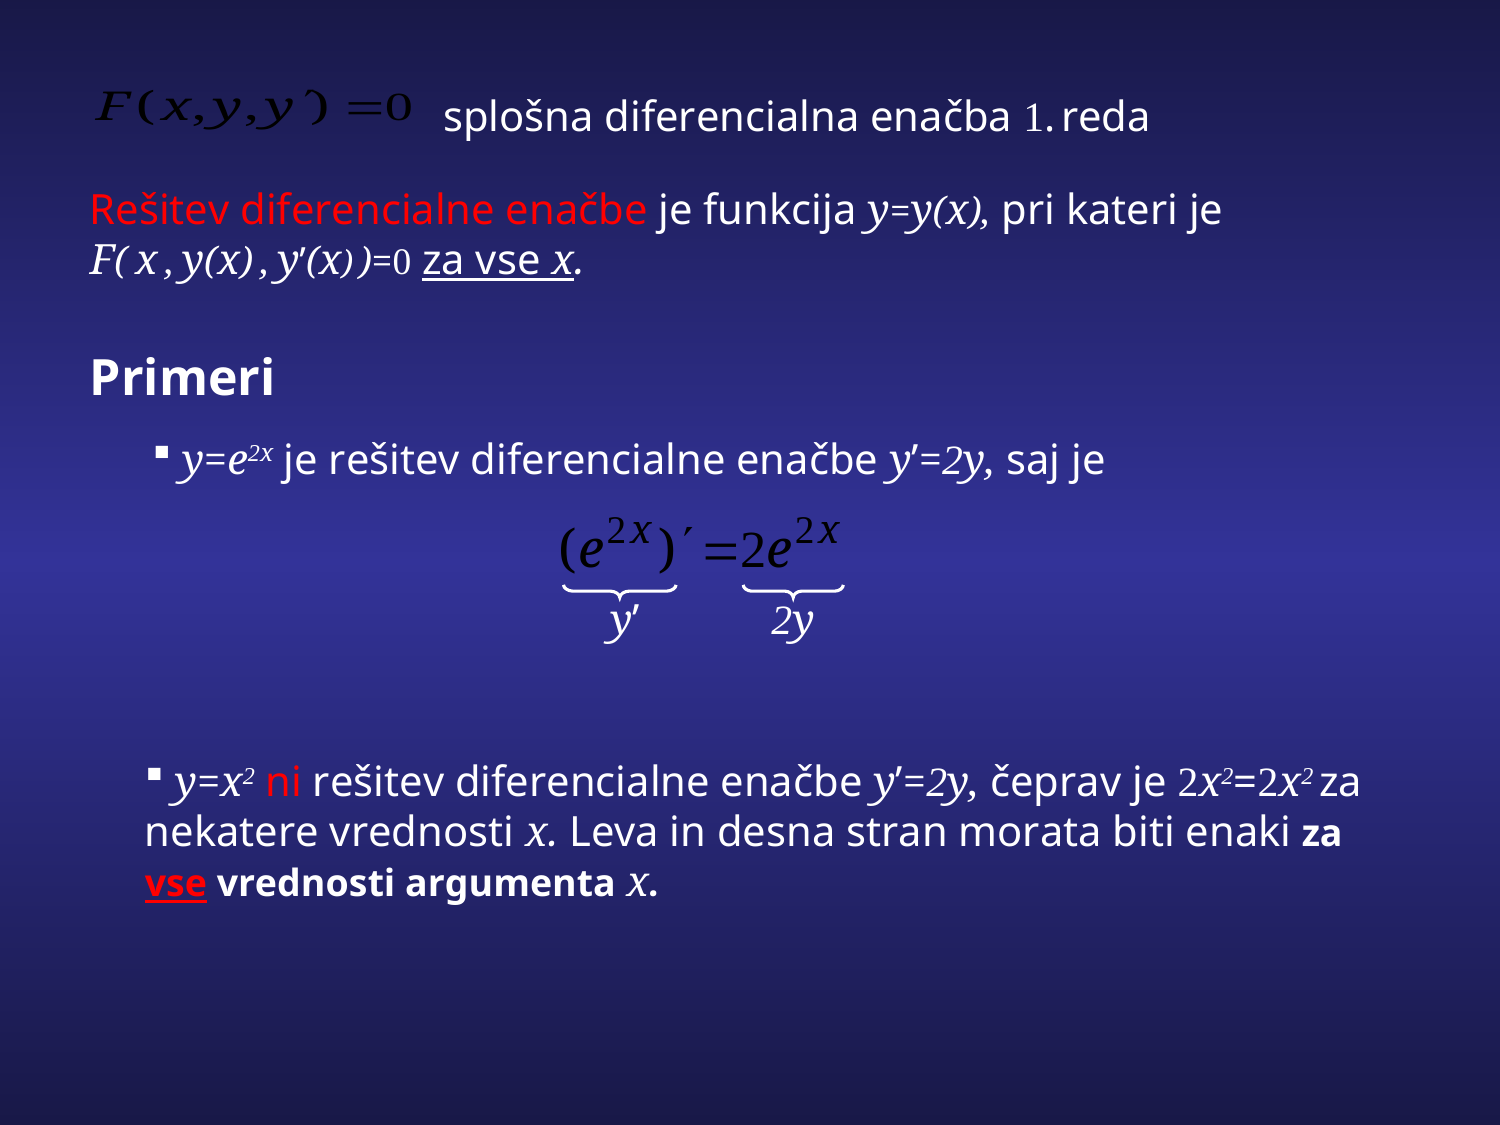

splošna diferencialna enačba 1. reda
Rešitev diferencialne enačbe je funkcija y=y(x), pri kateri je F( x , y(x) , y’(x) )=0 za vse x.
Primeri
 y=e2x je rešitev diferencialne enačbe y’=2y, saj je
y’
2y
 y=x2 ni rešitev diferencialne enačbe y’=2y, čeprav je 2x2=2x2 za nekatere vrednosti x. Leva in desna stran morata biti enaki za vse vrednosti argumenta x.